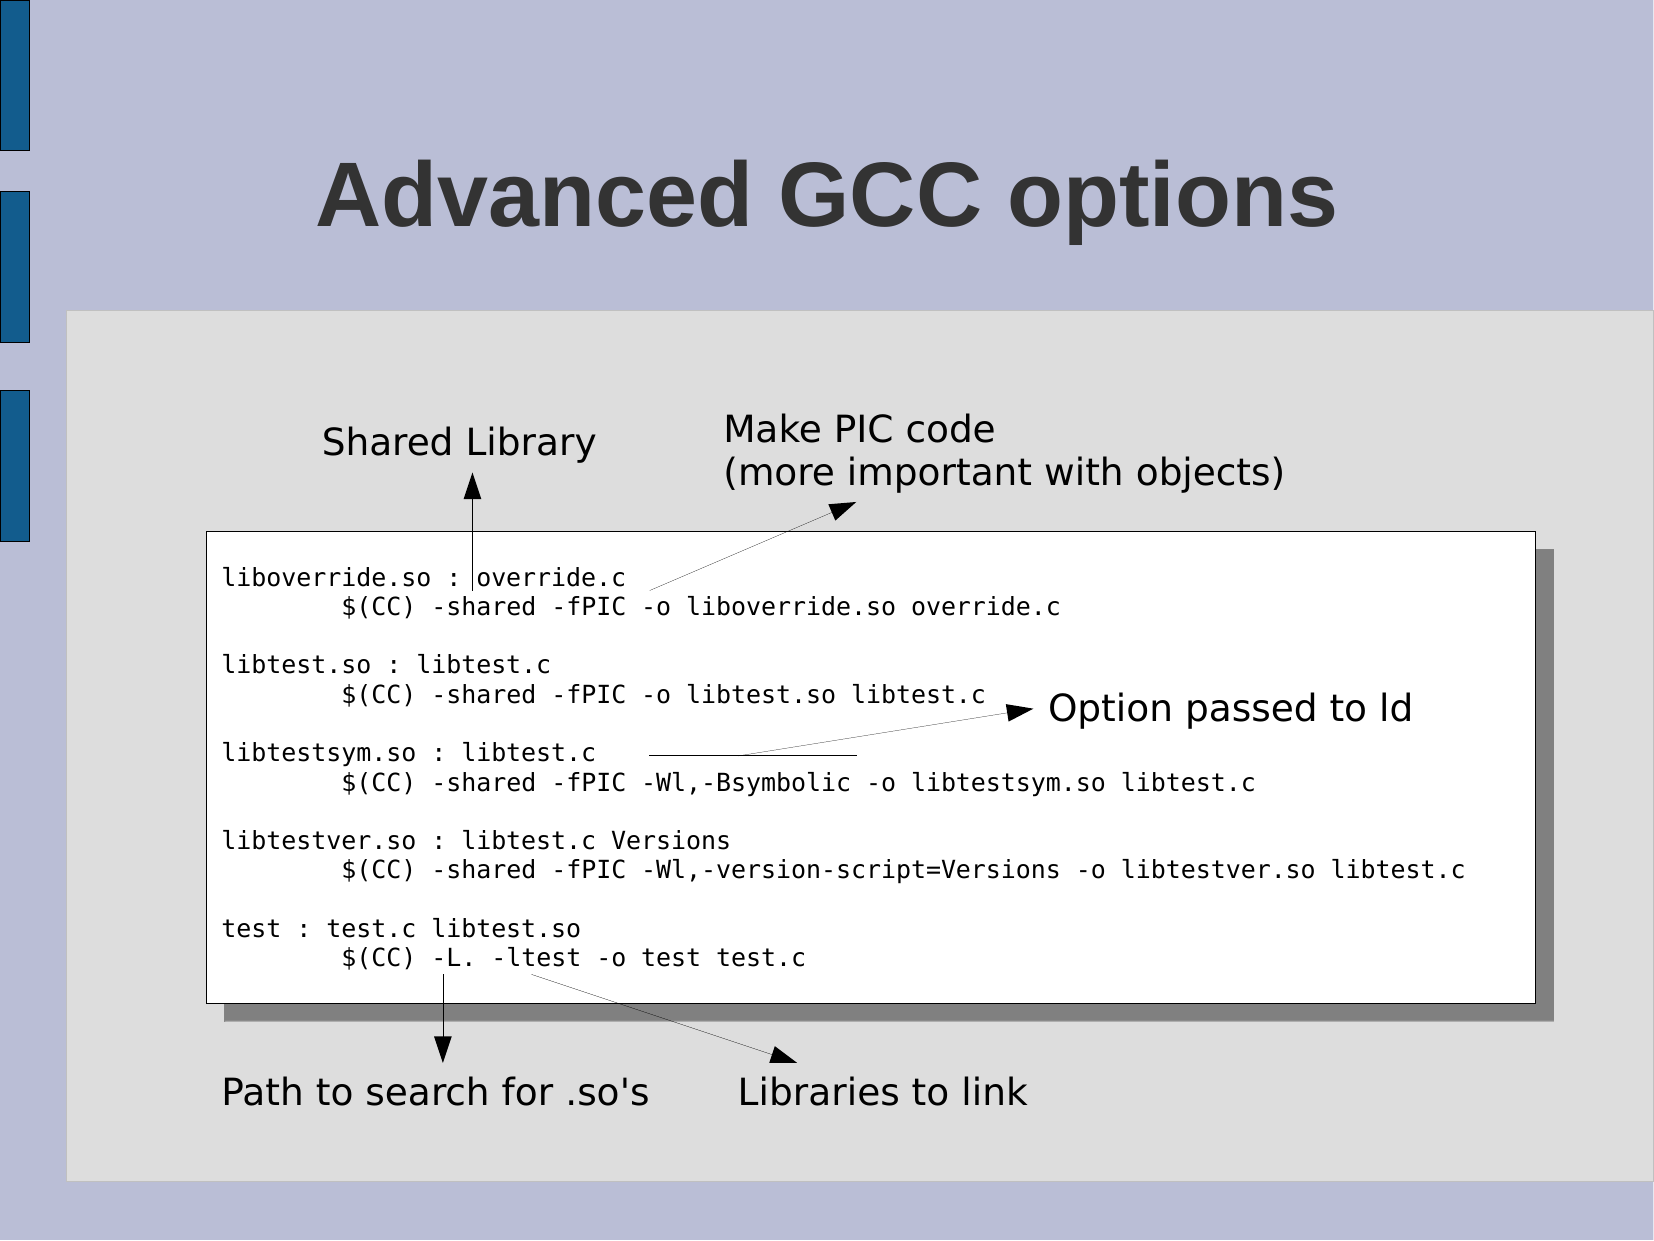

# Advanced GCC options
Make PIC code
(more important with objects)
Shared Library
liboverride.so : override.c
 $(CC) -shared -fPIC -o liboverride.so override.c
libtest.so : libtest.c
 $(CC) -shared -fPIC -o libtest.so libtest.c
libtestsym.so : libtest.c
 $(CC) -shared -fPIC -Wl,-Bsymbolic -o libtestsym.so libtest.c
libtestver.so : libtest.c Versions
 $(CC) -shared -fPIC -Wl,-version-script=Versions -o libtestver.so libtest.c
test : test.c libtest.so
 $(CC) -L. -ltest -o test test.c
Option passed to ld
Path to search for .so's
Libraries to link